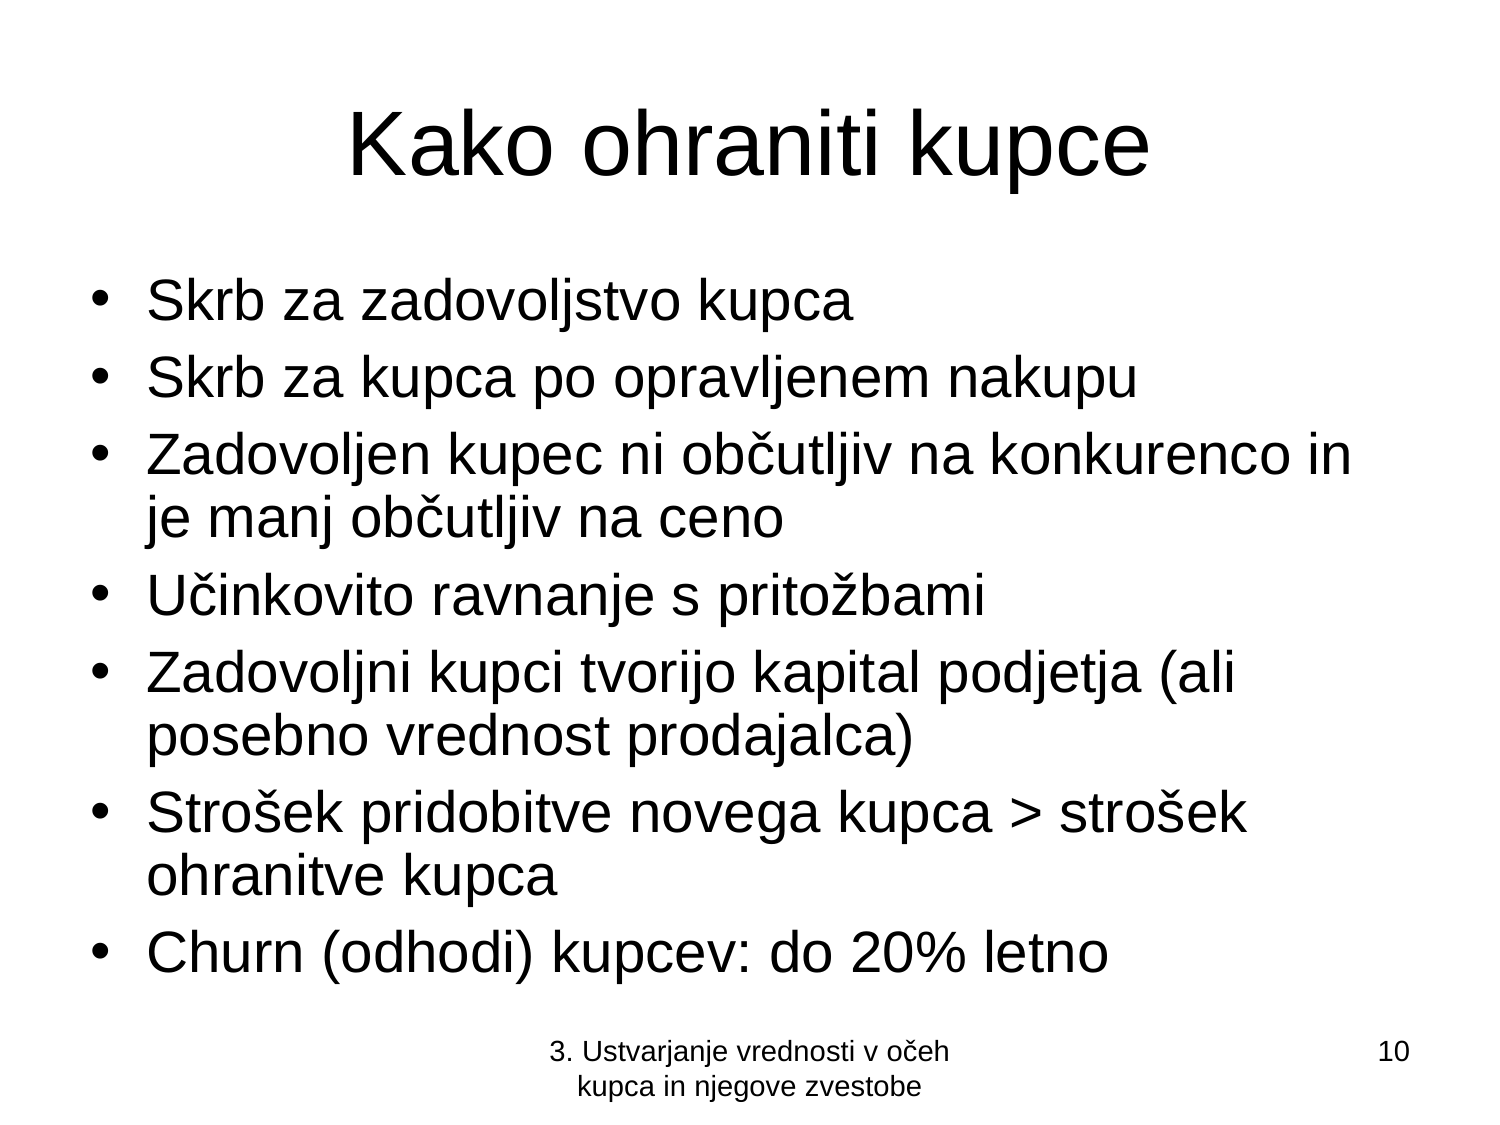

# Kako ohraniti kupce
Skrb za zadovoljstvo kupca
Skrb za kupca po opravljenem nakupu
Zadovoljen kupec ni občutljiv na konkurenco in je manj občutljiv na ceno
Učinkovito ravnanje s pritožbami
Zadovoljni kupci tvorijo kapital podjetja (ali posebno vrednost prodajalca)
Strošek pridobitve novega kupca > strošek ohranitve kupca
Churn (odhodi) kupcev: do 20% letno
3. Ustvarjanje vrednosti v očeh kupca in njegove zvestobe